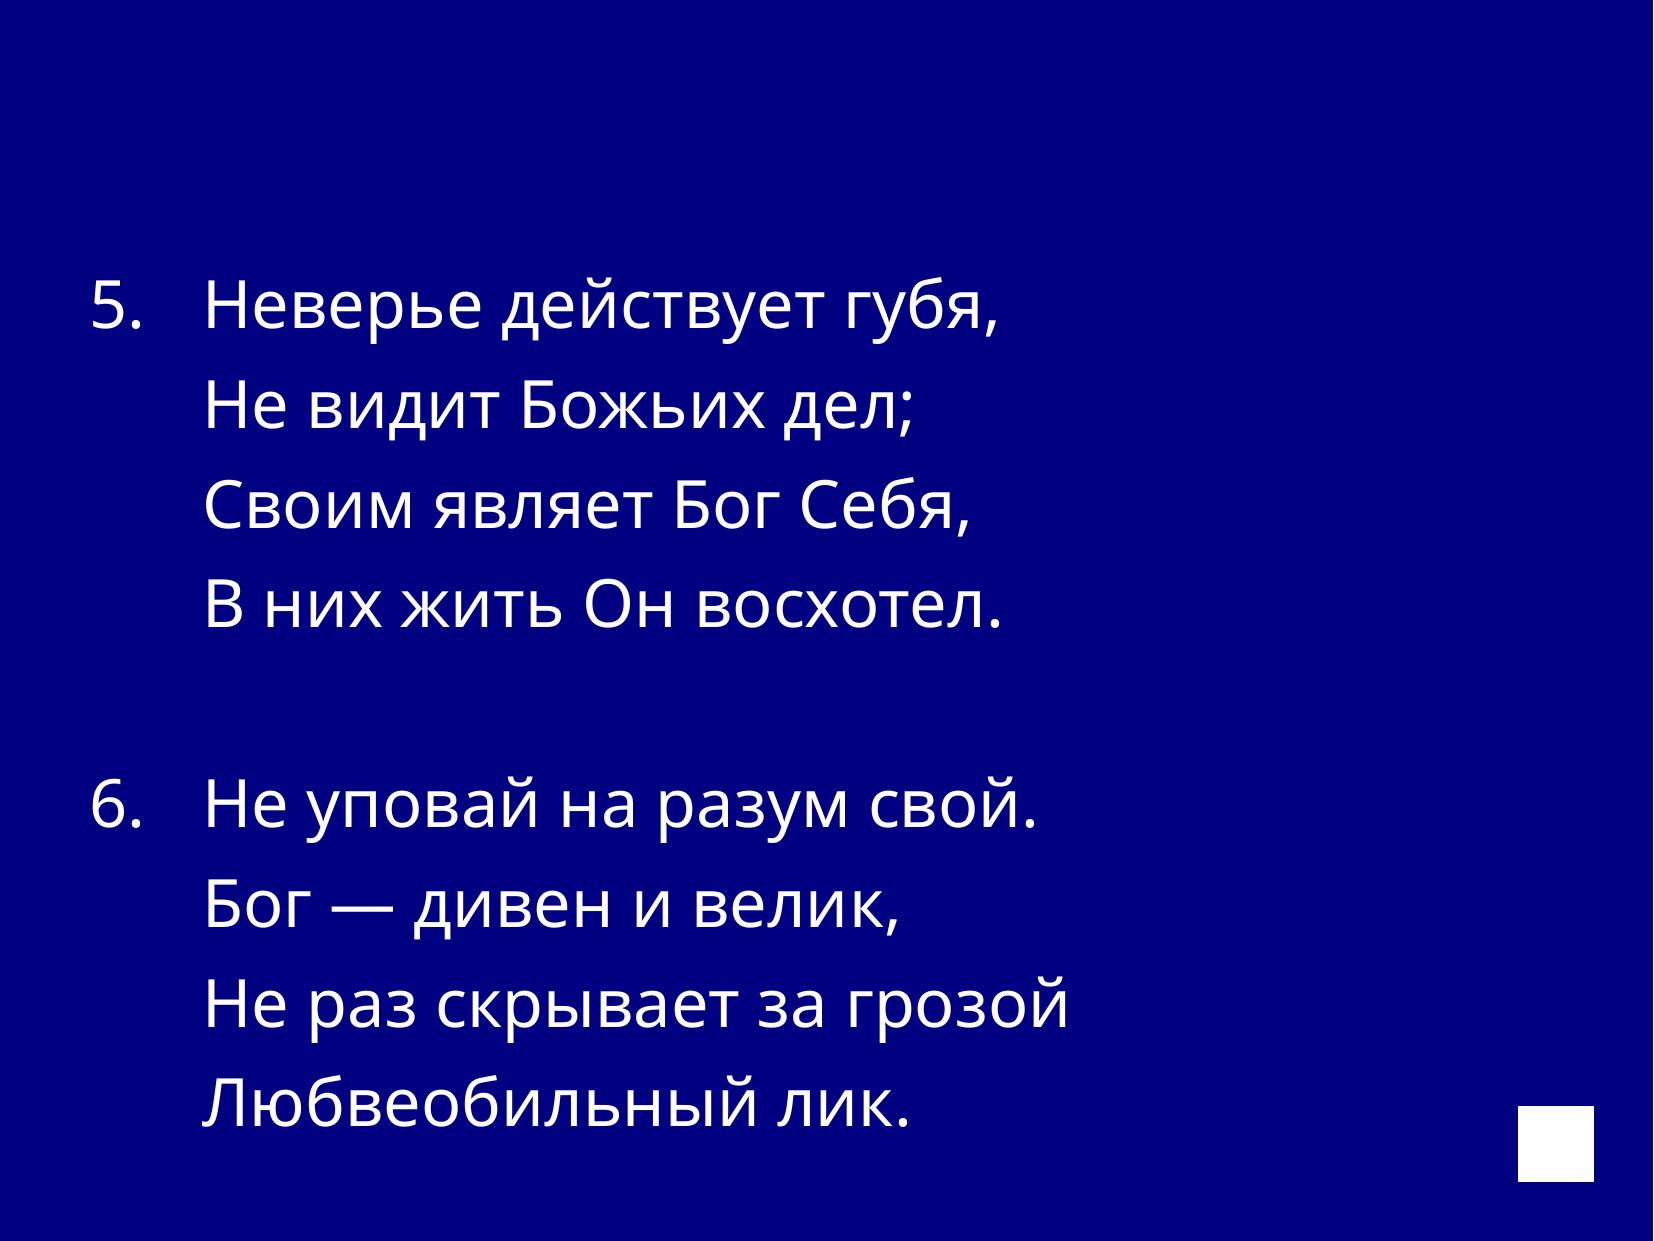

5.	Неверье действует губя,
	Не видит Божьих дел;
	Своим являет Бог Себя,
	В них жить Он восхотел.
6.	Не уповай на разум свой.
	Бог — дивен и велик,
	Не раз скрывает за грозой
	Любвеобильный лик.